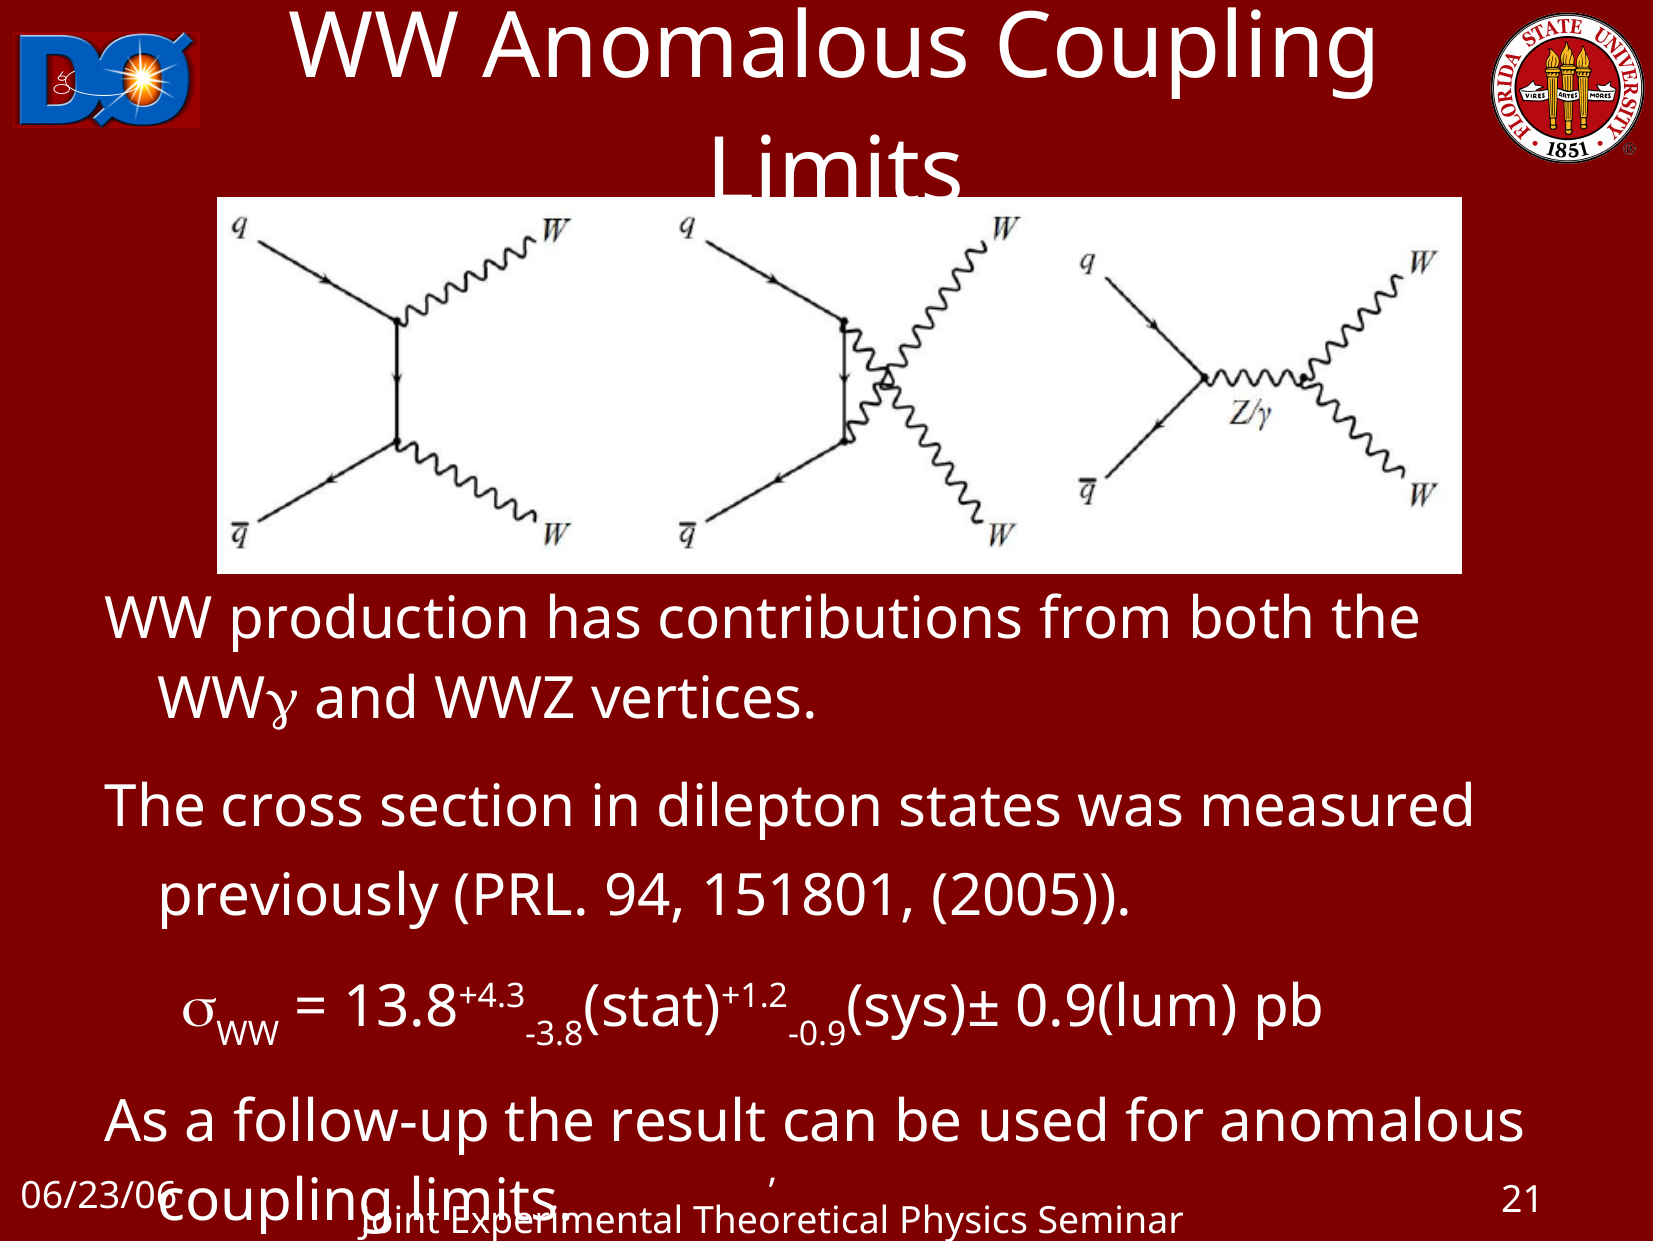

# WW Anomalous Coupling Limits
WW production has contributions from both the WWg and WWZ vertices.
The cross section in dilepton states was measured previously (PRL. 94, 151801, (2005)).
sWW = 13.8+4.3-3.8(stat)+1.2-0.9(sys)± 0.9(lum) pb
As a follow-up the result can be used for anomalous coupling limits.